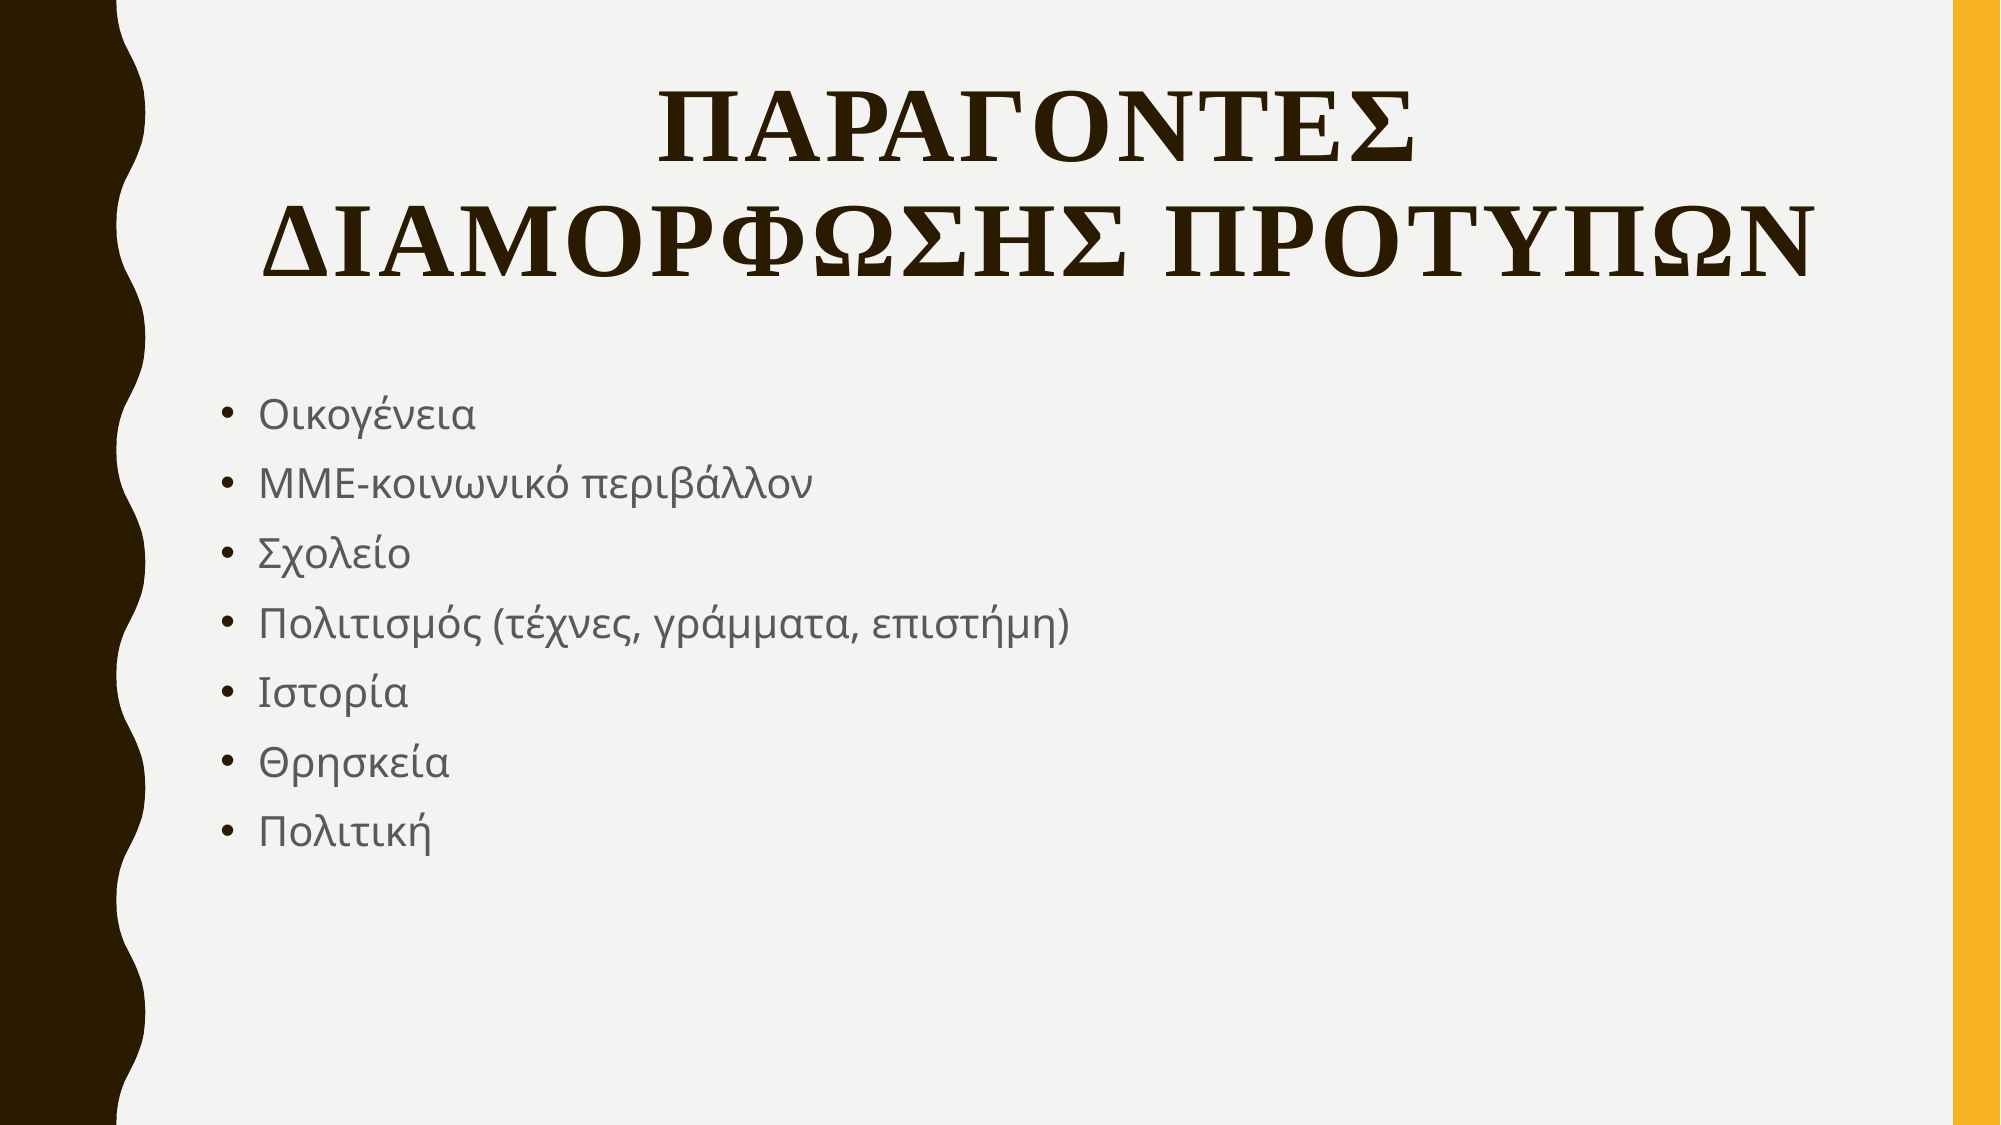

# ΠΑΡΑΓΟΝΤΕς Διαμορφωσης ΠΡΟΤΥΠΩΝ
Οικογένεια
ΜΜΕ-κοινωνικό περιβάλλον
Σχολείο
Πολιτισμός (τέχνες, γράμματα, επιστήμη)
Ιστορία
Θρησκεία
Πολιτική